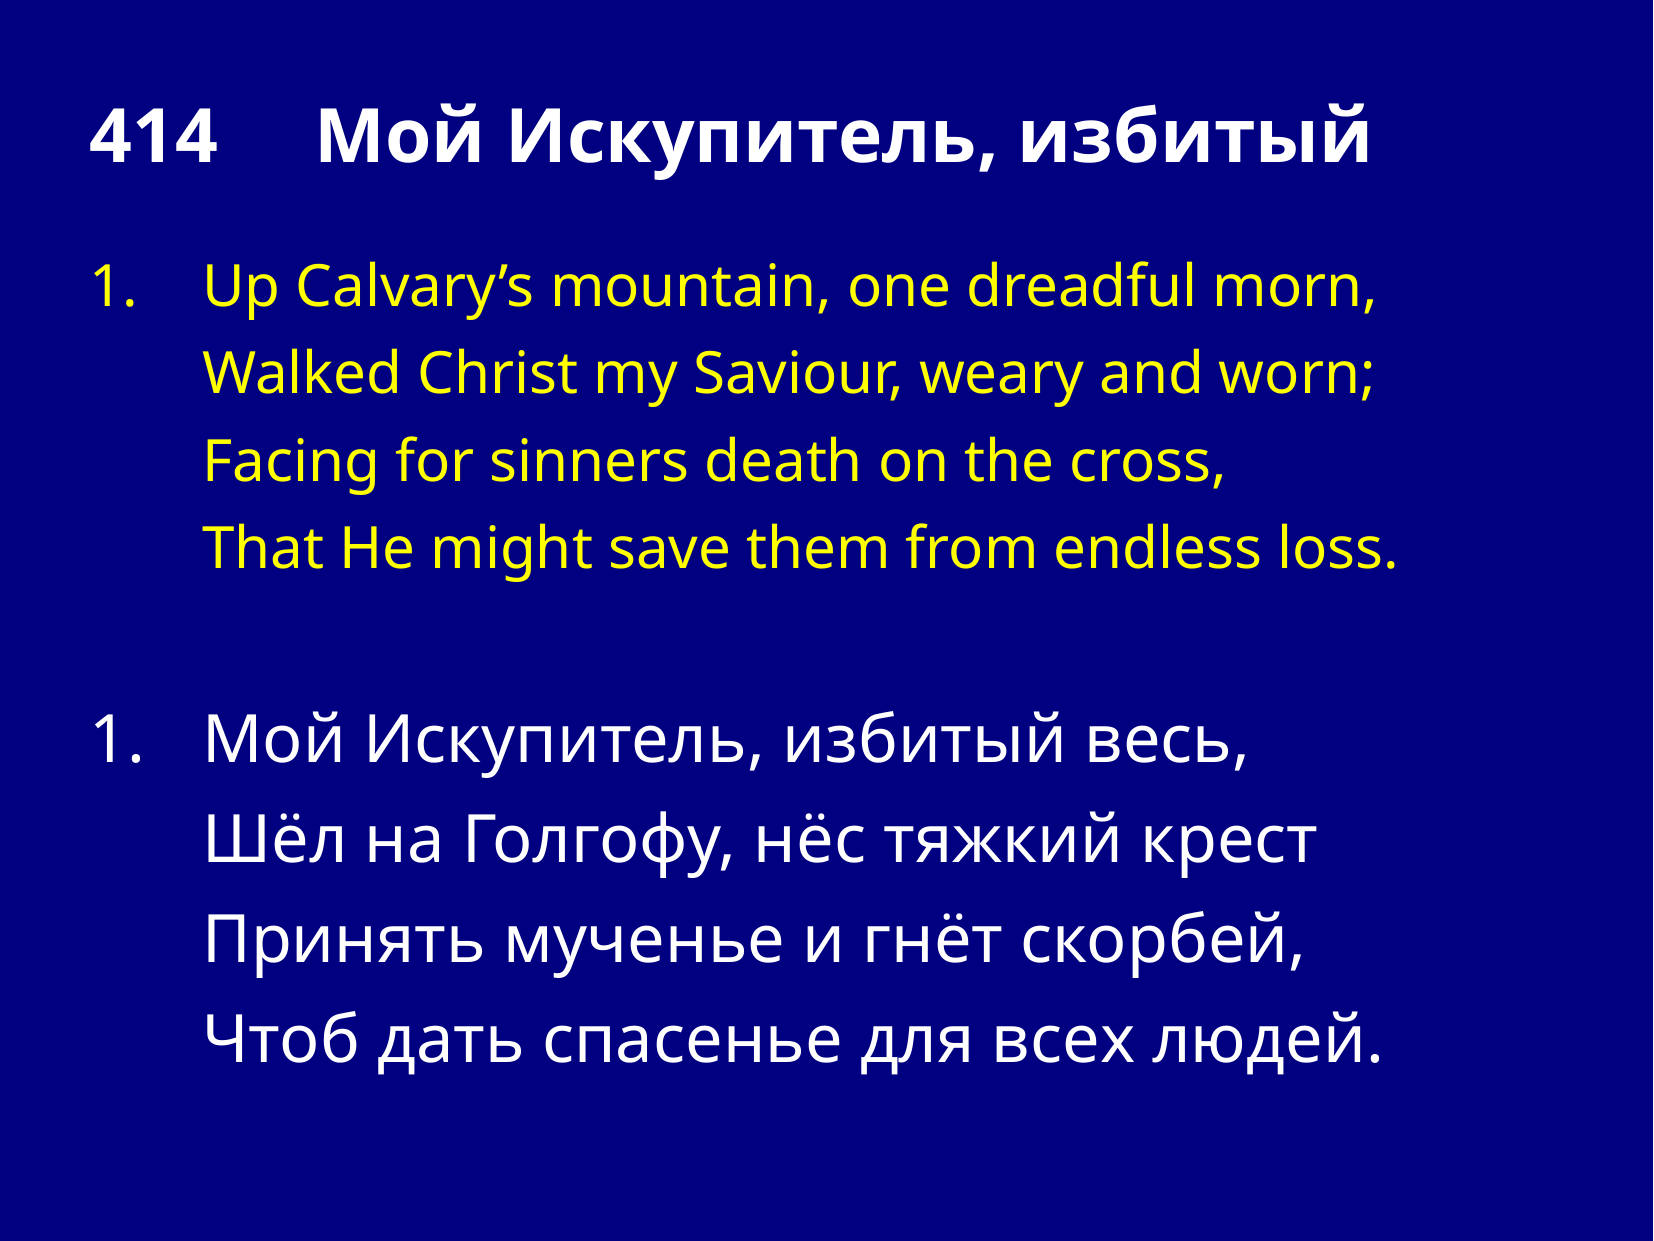

414	Мой Искупитель, избитый
1.	Up Calvary’s mountain, one dreadful morn,
	Walked Christ my Saviour, weary and worn;
	Facing for sinners death on the cross,
	That He might save them from endless loss.
1.	Мой Искупитель, избитый весь,
	Шёл на Голгофу, нёс тяжкий крест
	Принять мученье и гнёт скорбей,
	Чтоб дать спасенье для всех людей.